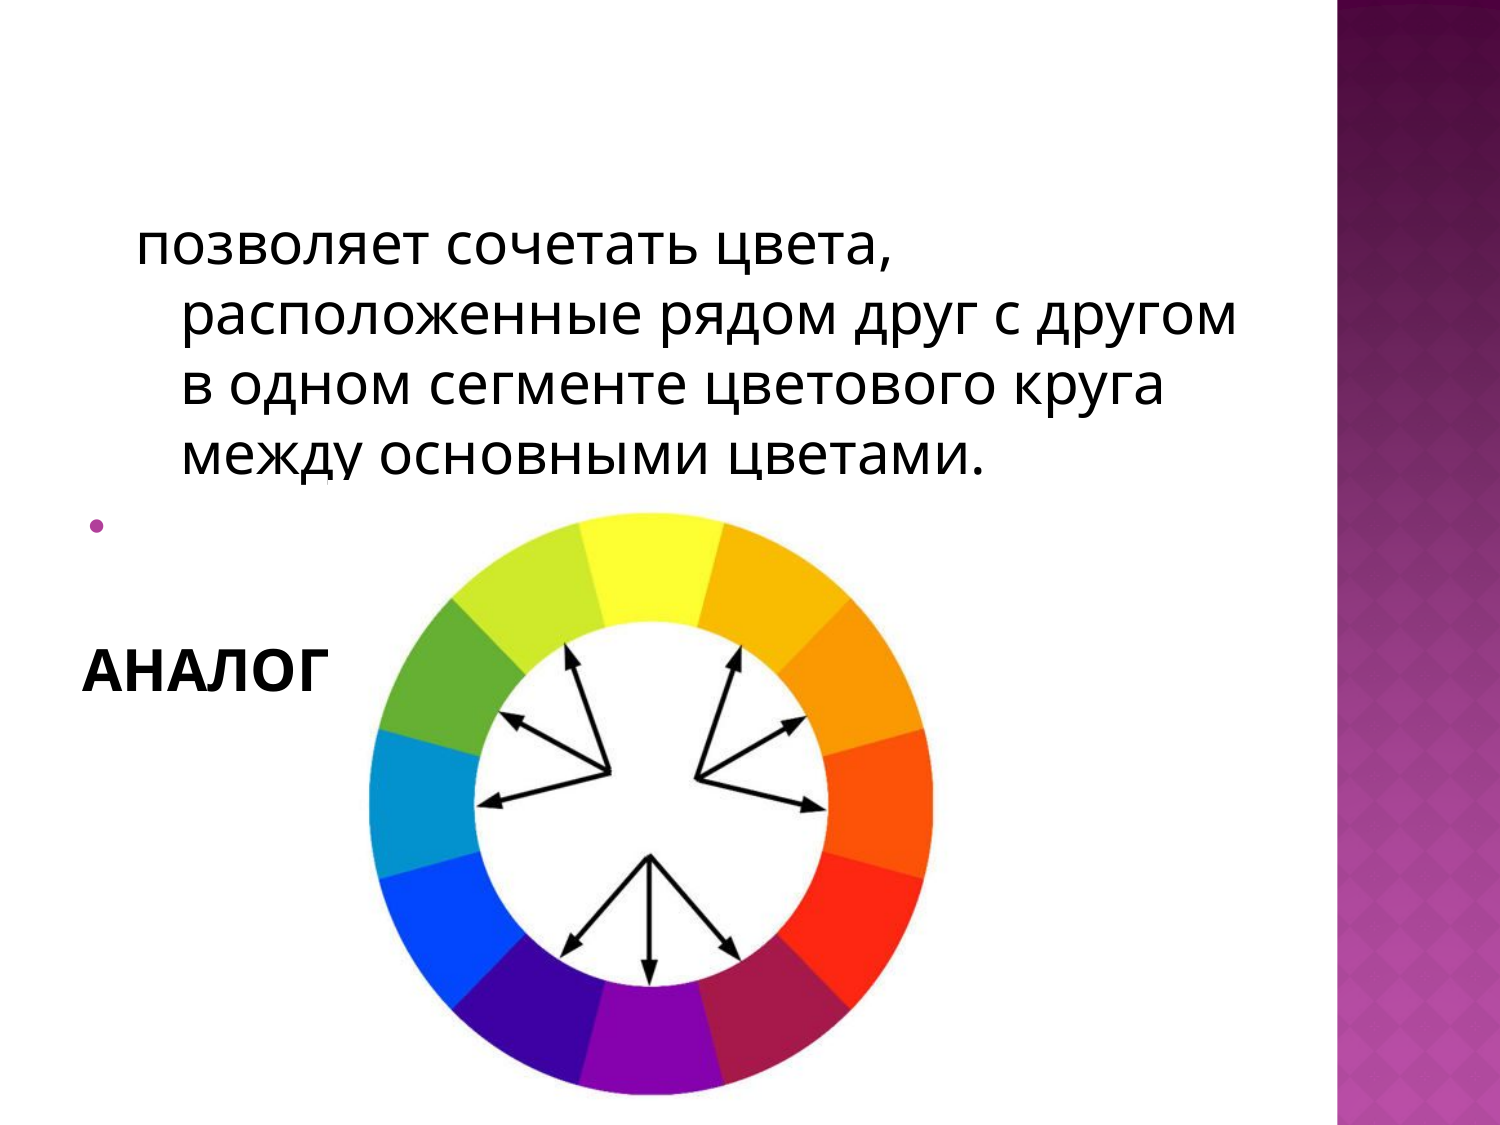

# аналоговая гармония
позволяет сочетать цвета, расположенные рядом друг с другом в одном сегменте цветового круга между основными цветами.